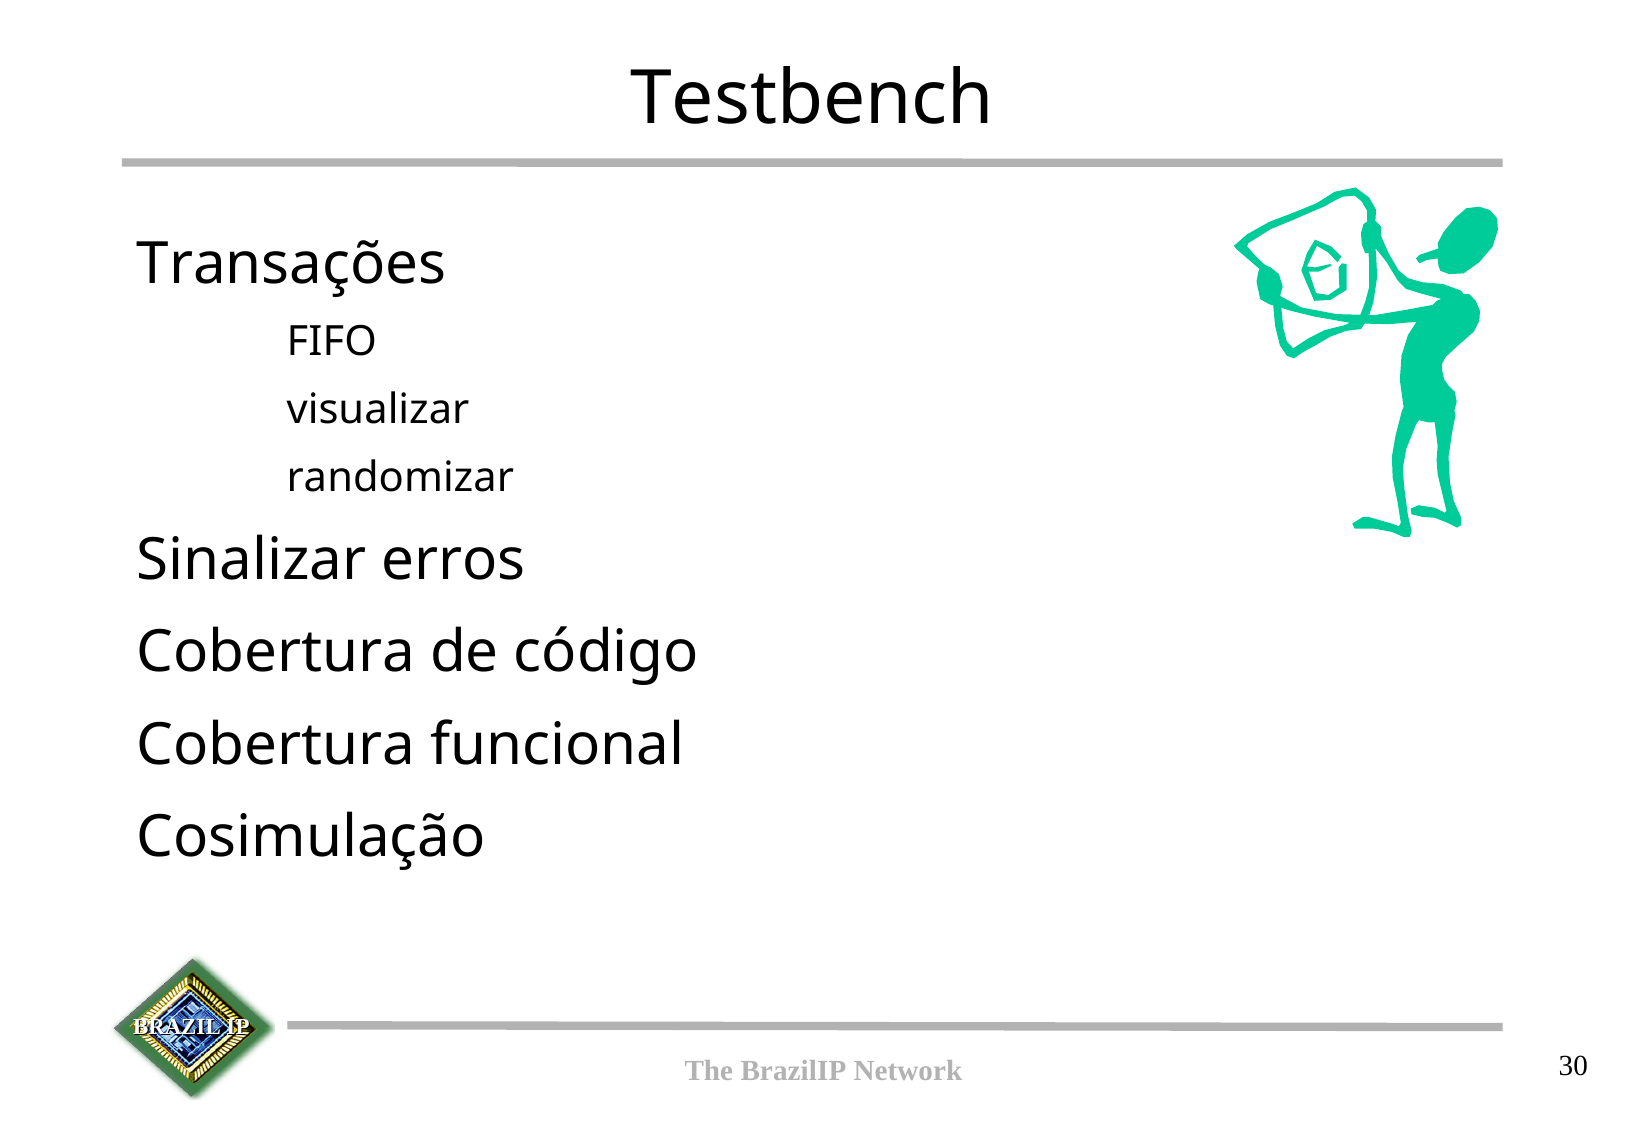

# Testbench
Transações
FIFO
visualizar
randomizar
Sinalizar erros
Cobertura de código
Cobertura funcional
Cosimulação
30